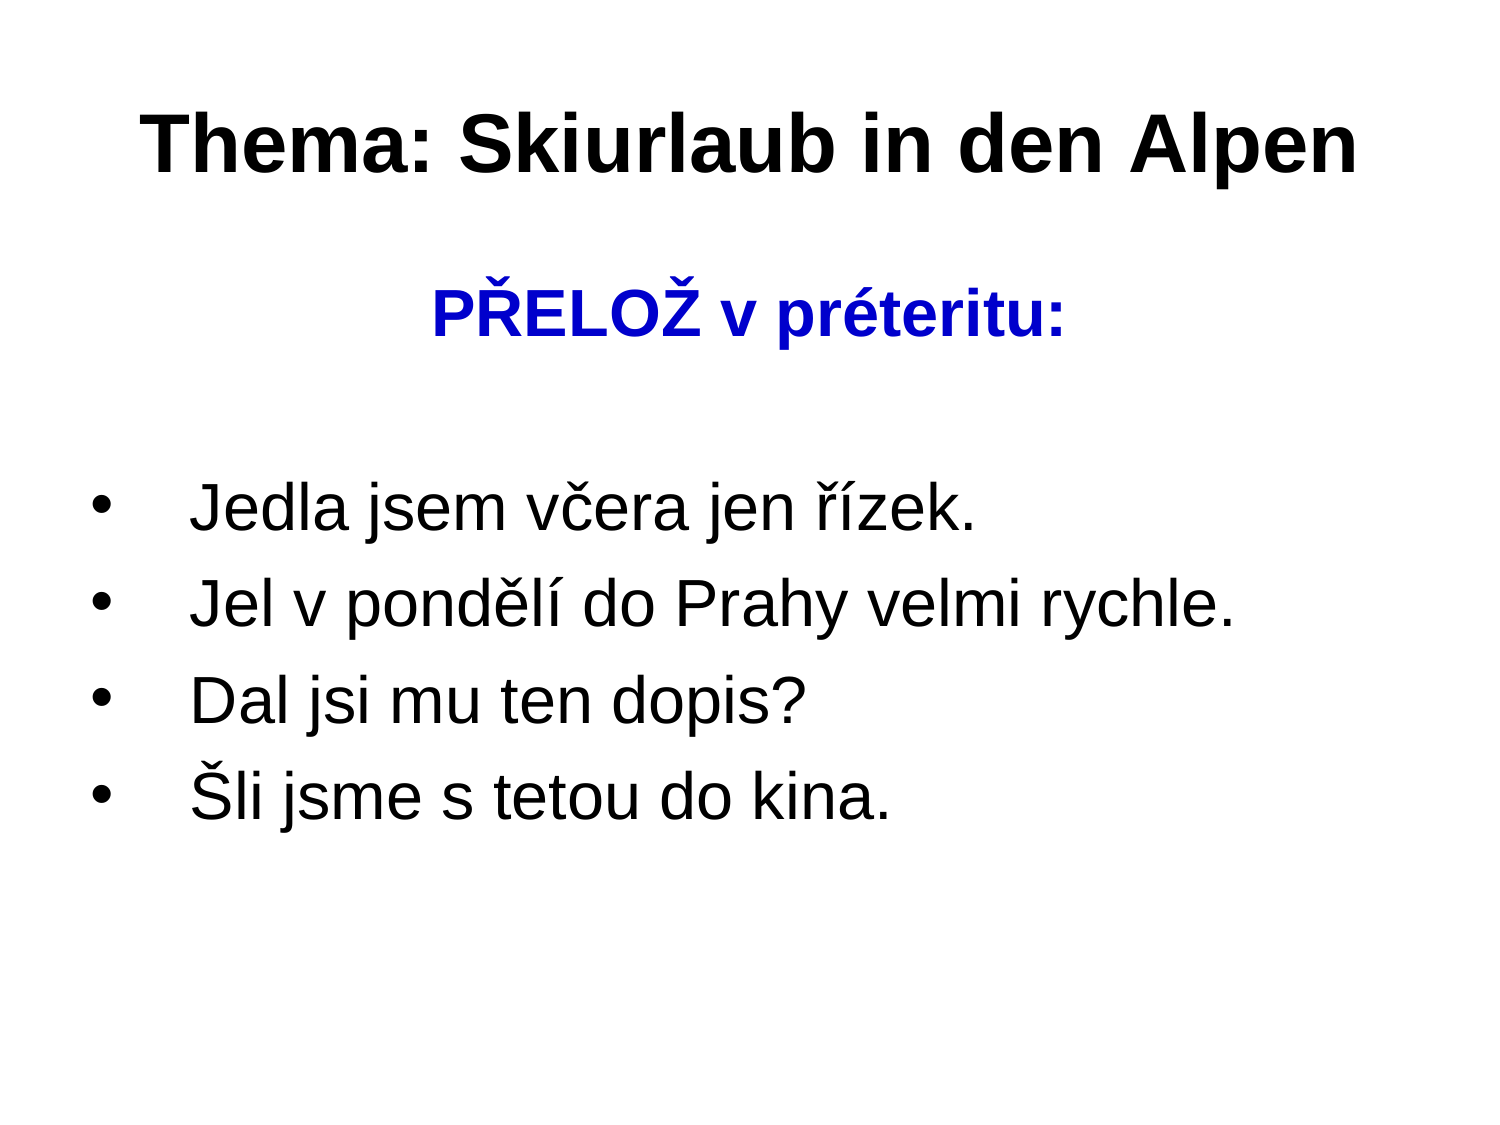

# Thema: Skiurlaub in den Alpen
PŘELOŽ v préteritu:
Jedla jsem včera jen řízek.
Jel v pondělí do Prahy velmi rychle.
Dal jsi mu ten dopis?
Šli jsme s tetou do kina.